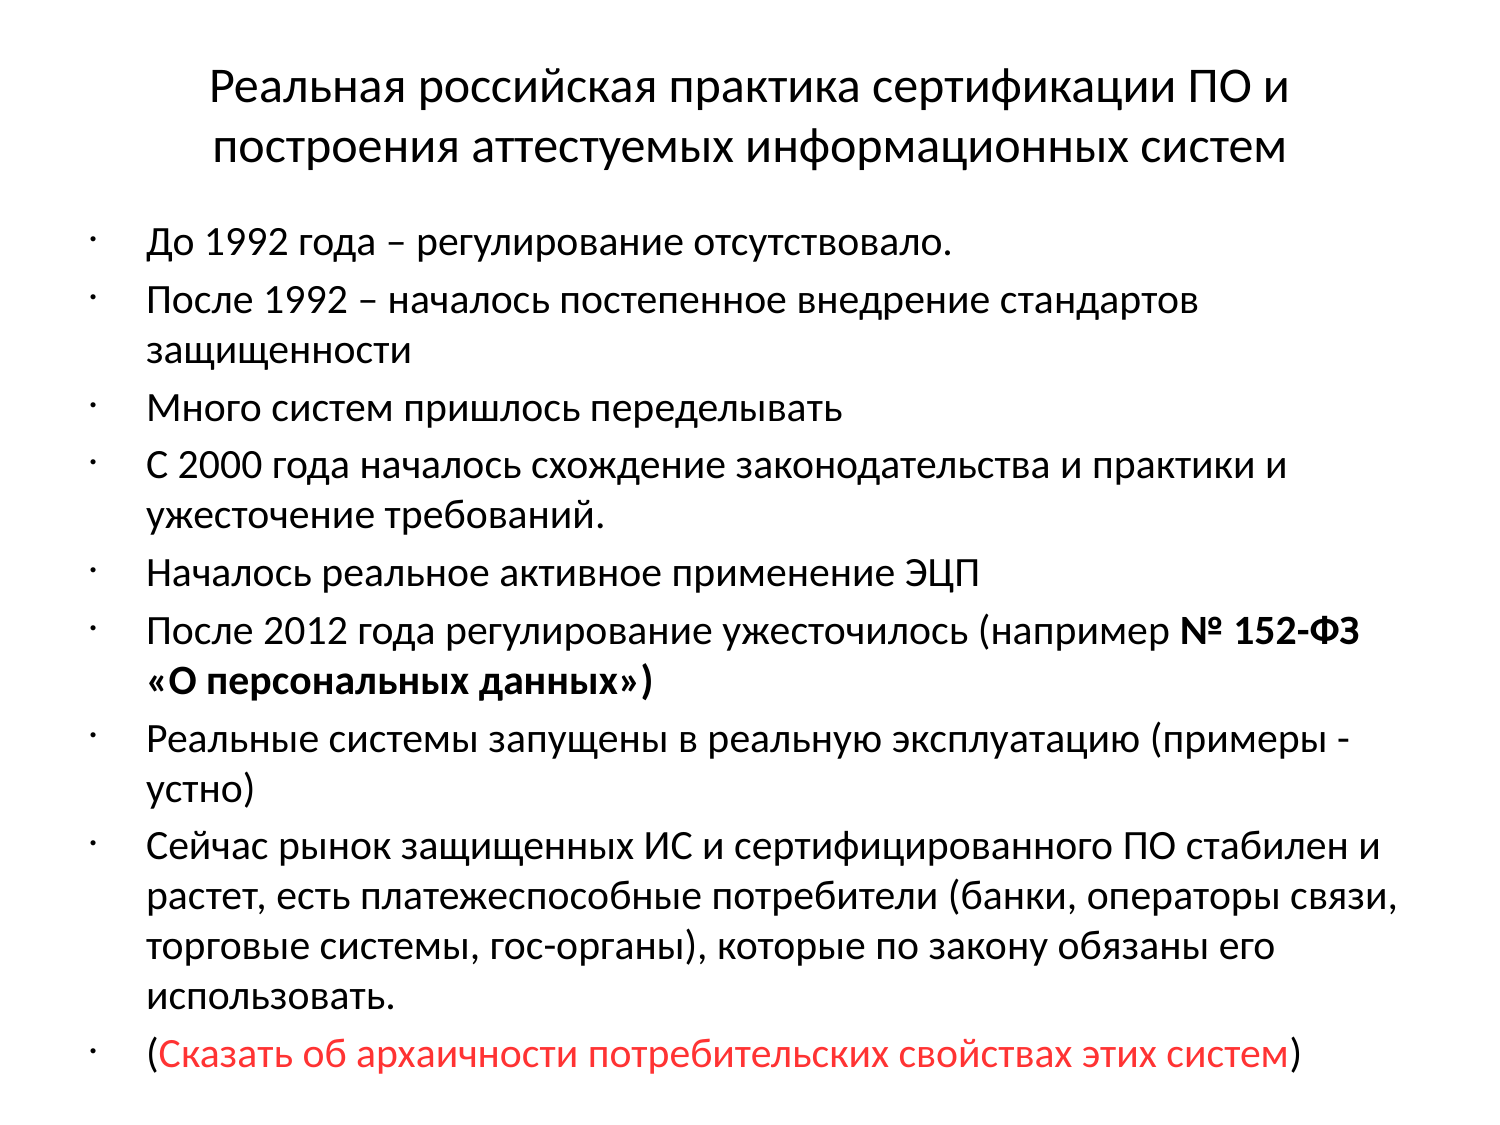

# Реальная российская практика сертификации ПО и построения аттестуемых информационных систем
До 1992 года – регулирование отсутствовало.
После 1992 – началось постепенное внедрение стандартов защищенности
Много систем пришлось переделывать
С 2000 года началось схождение законодательства и практики и ужесточение требований.
Началось реальное активное применение ЭЦП
После 2012 года регулирование ужесточилось (например № 152-ФЗ «О персональных данных»)
Реальные системы запущены в реальную эксплуатацию (примеры - устно)
Сейчас рынок защищенных ИС и сертифицированного ПО стабилен и растет, есть платежеспособные потребители (банки, операторы связи, торговые системы, гос-органы), которые по закону обязаны его использовать.
(Сказать об архаичности потребительских свойствах этих систем)